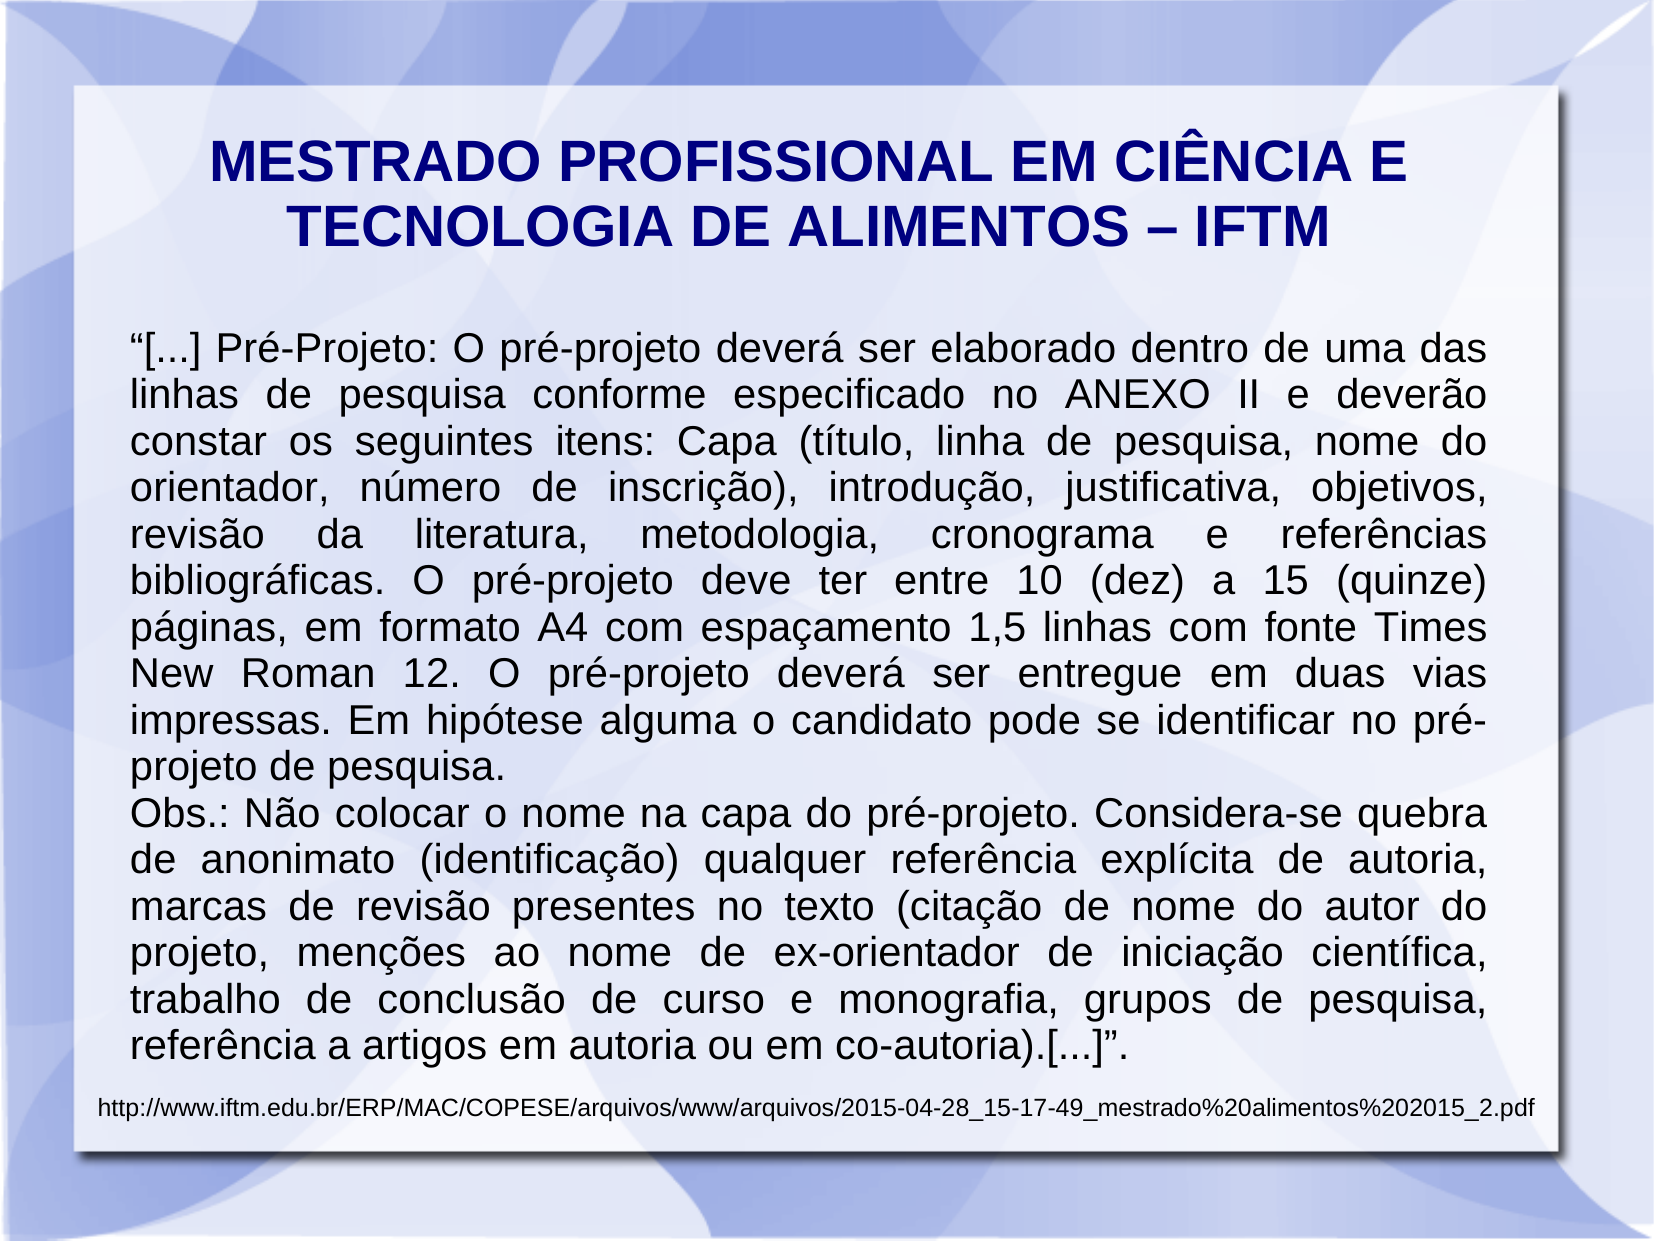

# MESTRADO PROFISSIONAL EM CIÊNCIA E TECNOLOGIA DE ALIMENTOS – IFTM
“[...] Pré-Projeto: O pré-projeto deverá ser elaborado dentro de uma das linhas de pesquisa conforme especificado no ANEXO II e deverão constar os seguintes itens: Capa (título, linha de pesquisa, nome do orientador, número de inscrição), introdução, justificativa, objetivos, revisão da literatura, metodologia, cronograma e referências bibliográficas. O pré-projeto deve ter entre 10 (dez) a 15 (quinze) páginas, em formato A4 com espaçamento 1,5 linhas com fonte Times New Roman 12. O pré-projeto deverá ser entregue em duas vias impressas. Em hipótese alguma o candidato pode se identificar no pré-projeto de pesquisa.
Obs.: Não colocar o nome na capa do pré-projeto. Considera-se quebra de anonimato (identificação) qualquer referência explícita de autoria, marcas de revisão presentes no texto (citação de nome do autor do projeto, menções ao nome de ex-orientador de iniciação científica, trabalho de conclusão de curso e monografia, grupos de pesquisa, referência a artigos em autoria ou em co-autoria).[...]”.
http://www.iftm.edu.br/ERP/MAC/COPESE/arquivos/www/arquivos/2015-04-28_15-17-49_mestrado%20alimentos%202015_2.pdf